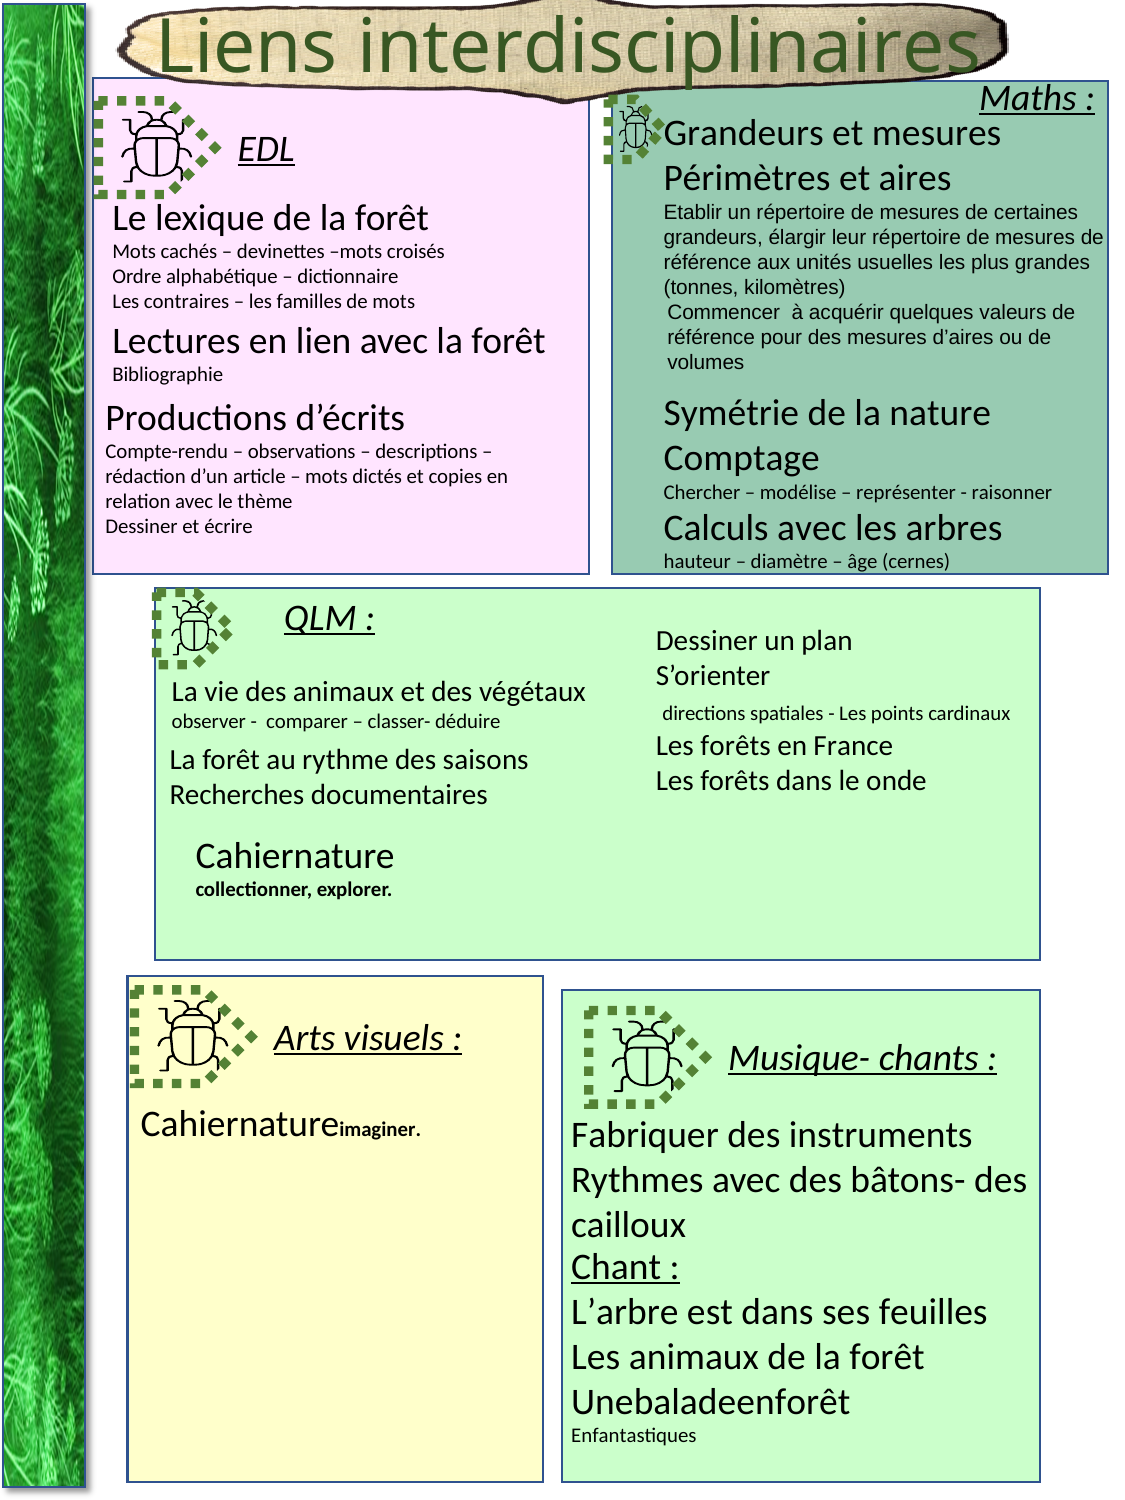

Liens interdisciplinaires
Maths :
Grandeurs et mesures
Périmètres et aires
Etablir un répertoire de mesures de certaines grandeurs, élargir leur répertoire de mesures de référence aux unités usuelles les plus grandes (tonnes, kilomètres)
Symétrie de la nature
Comptage
Chercher – modélise – représenter - raisonner
Calculs avec les arbres
hauteur – diamètre – âge (cernes)
EDL
Le lexique de la forêt
Mots cachés – devinettes –mots croisés
Ordre alphabétique – dictionnaire
Les contraires – les familles de mots
Commencer à acquérir quelques valeurs de référence pour des mesures d’aires ou de volumes
Lectures en lien avec la forêt
Bibliographie
Productions d’écrits
Compte-rendu – observations – descriptions – rédaction d’un article – mots dictés et copies en relation avec le thème
Dessiner et écrire
QLM :
Dessiner un plan
S’orienter
 directions spatiales - Les points cardinaux
Les forêts en France
Les forêts dans le onde
La vie des animaux et des végétaux
observer - comparer – classer- déduire
La forêt au rythme des saisons
Recherches documentaires
Cahiernature
collectionner, explorer.
Arts visuels :
Musique- chants :
Cahiernatureimaginer.
Fabriquer des instruments
Rythmes avec des bâtons- des cailloux
Chant :
L’arbre est dans ses feuilles
Les animaux de la forêt
Unebaladeenforêt
Enfantastiques
ReCreatisse.com